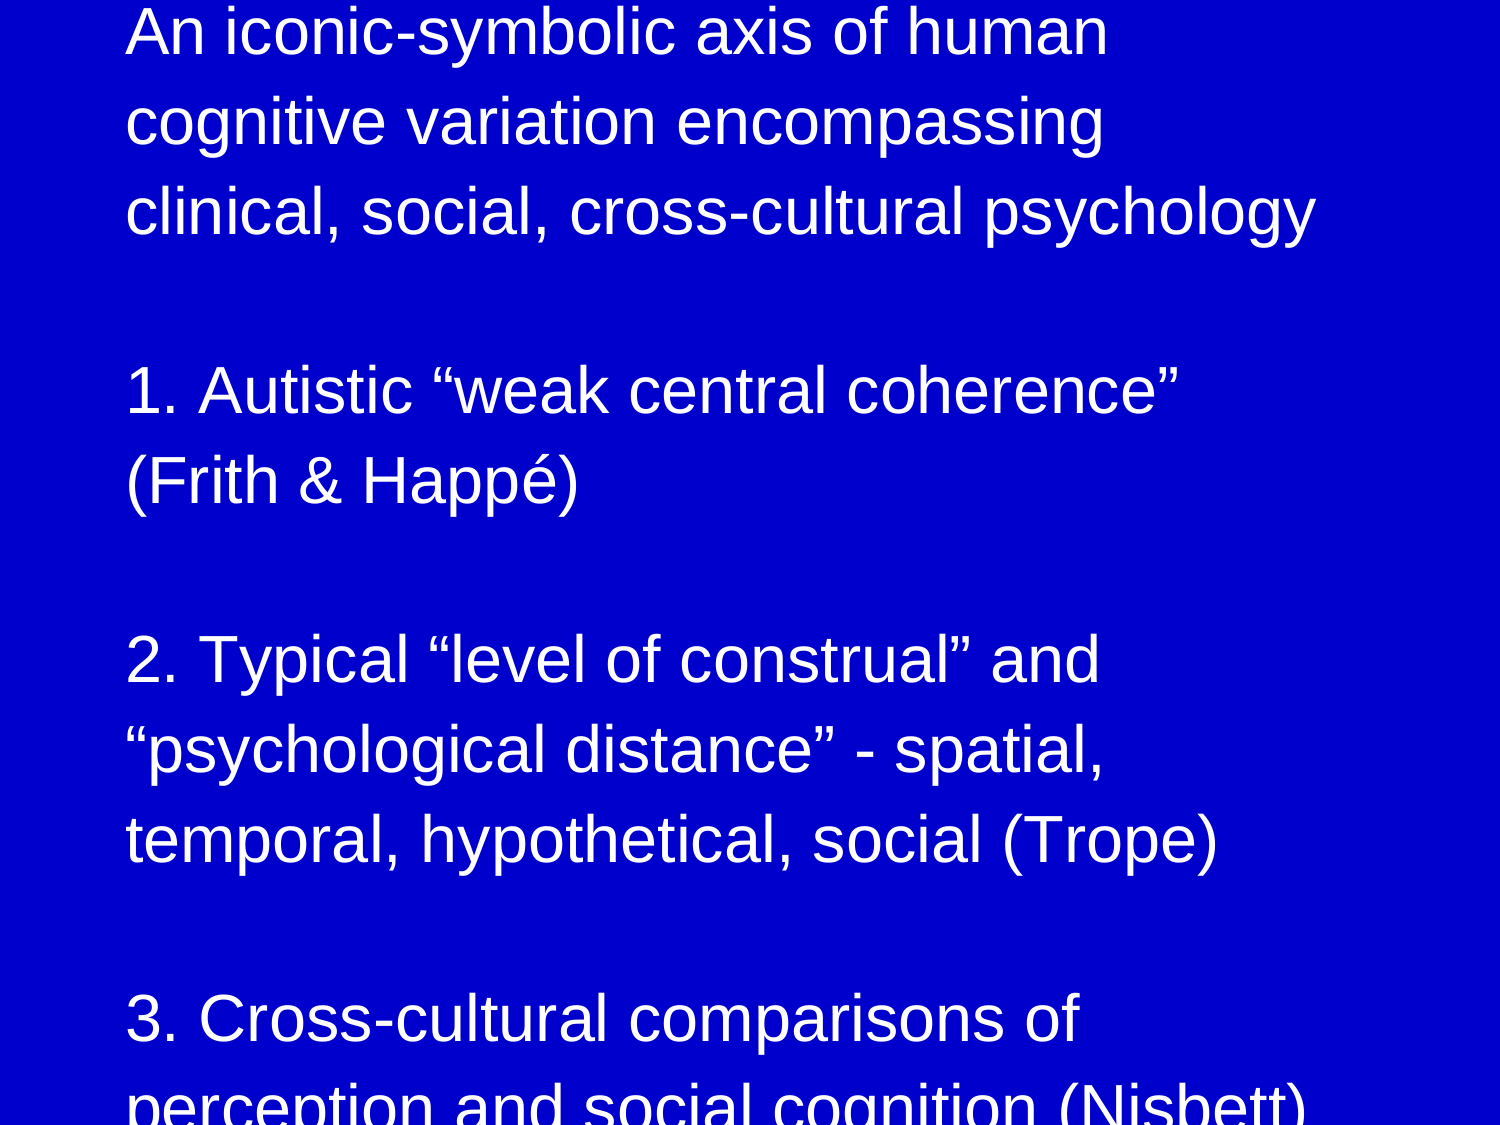

# An iconic-symbolic axis of human cognitive variation encompassing clinical, social, cross-cultural psychology 1. Autistic “weak central coherence” (Frith & Happé) 2. Typical “level of construal” and “psychological distance” - spatial, temporal, hypothetical, social (Trope) 3. Cross-cultural comparisons of perception and social cognition (Nisbett)